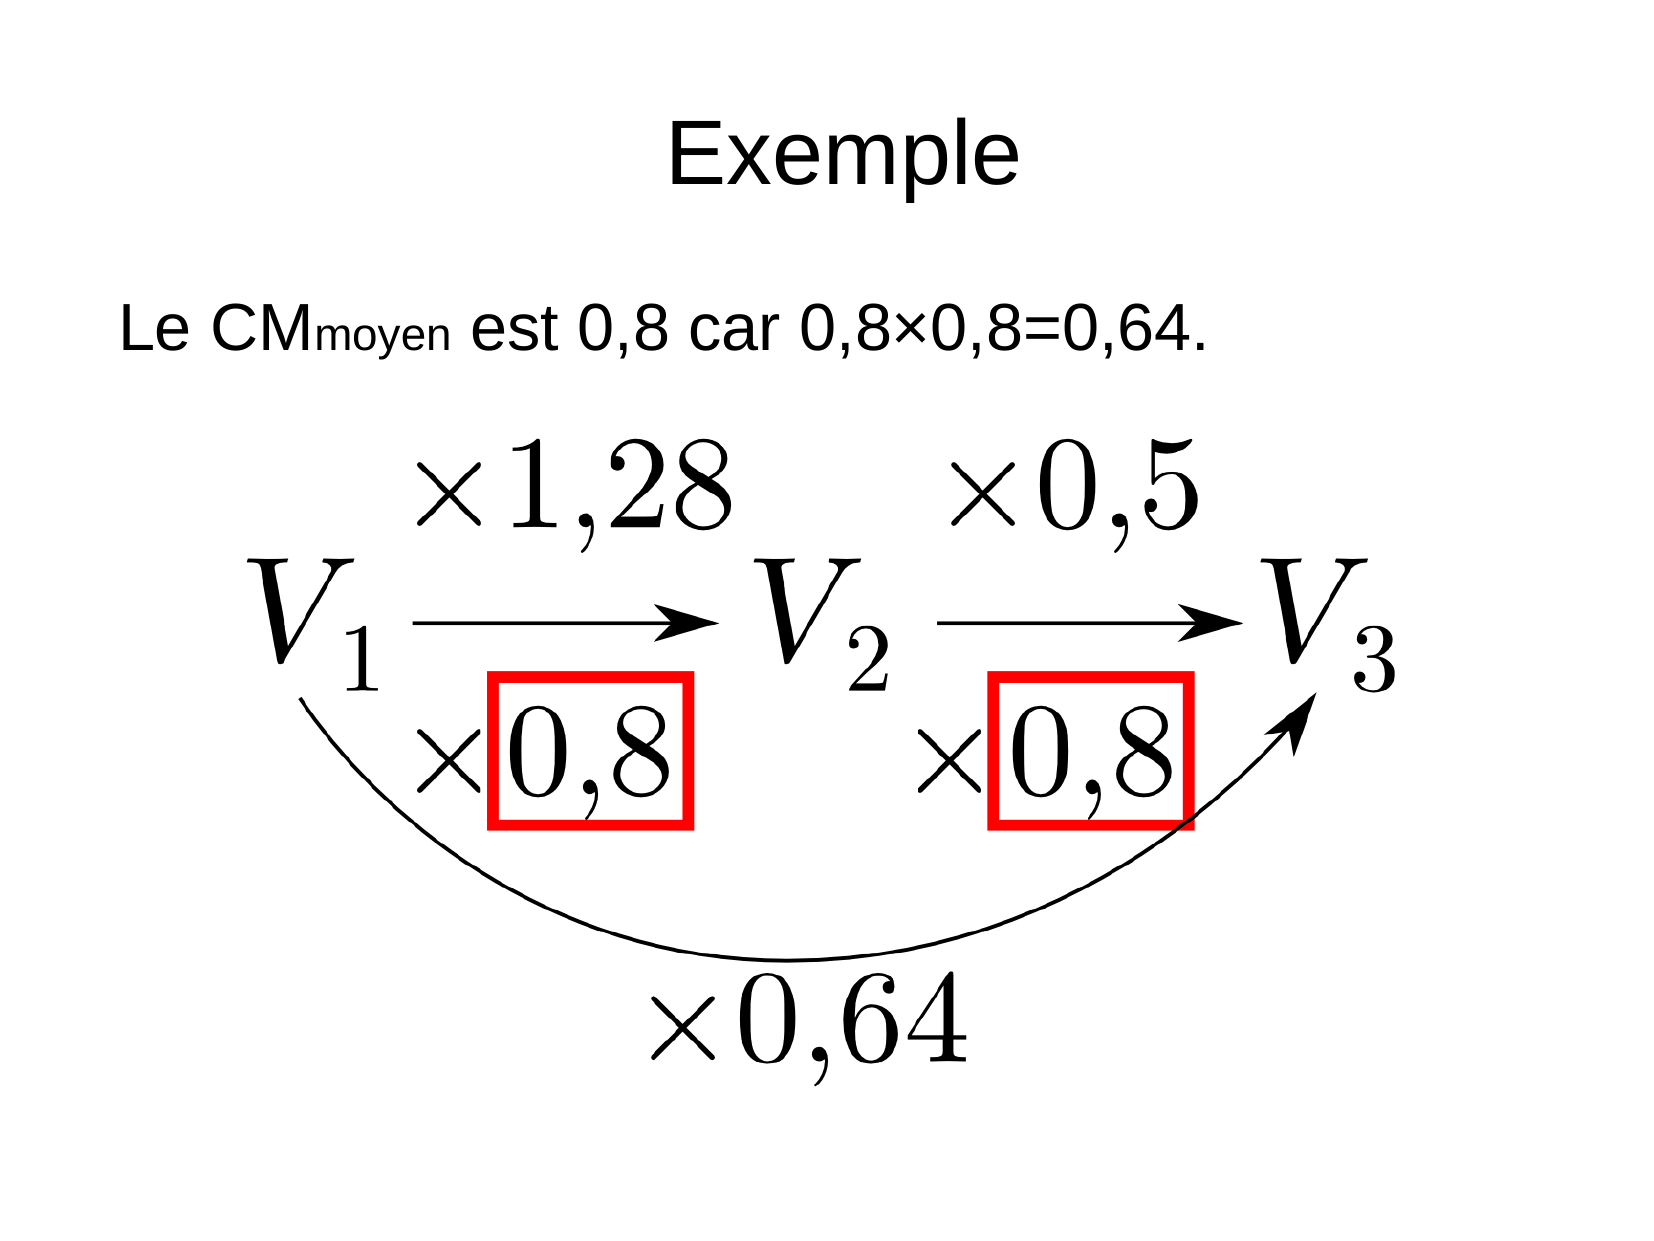

# Exemple
Le CMmoyen est 0,8 car 0,8×0,8=0,64.